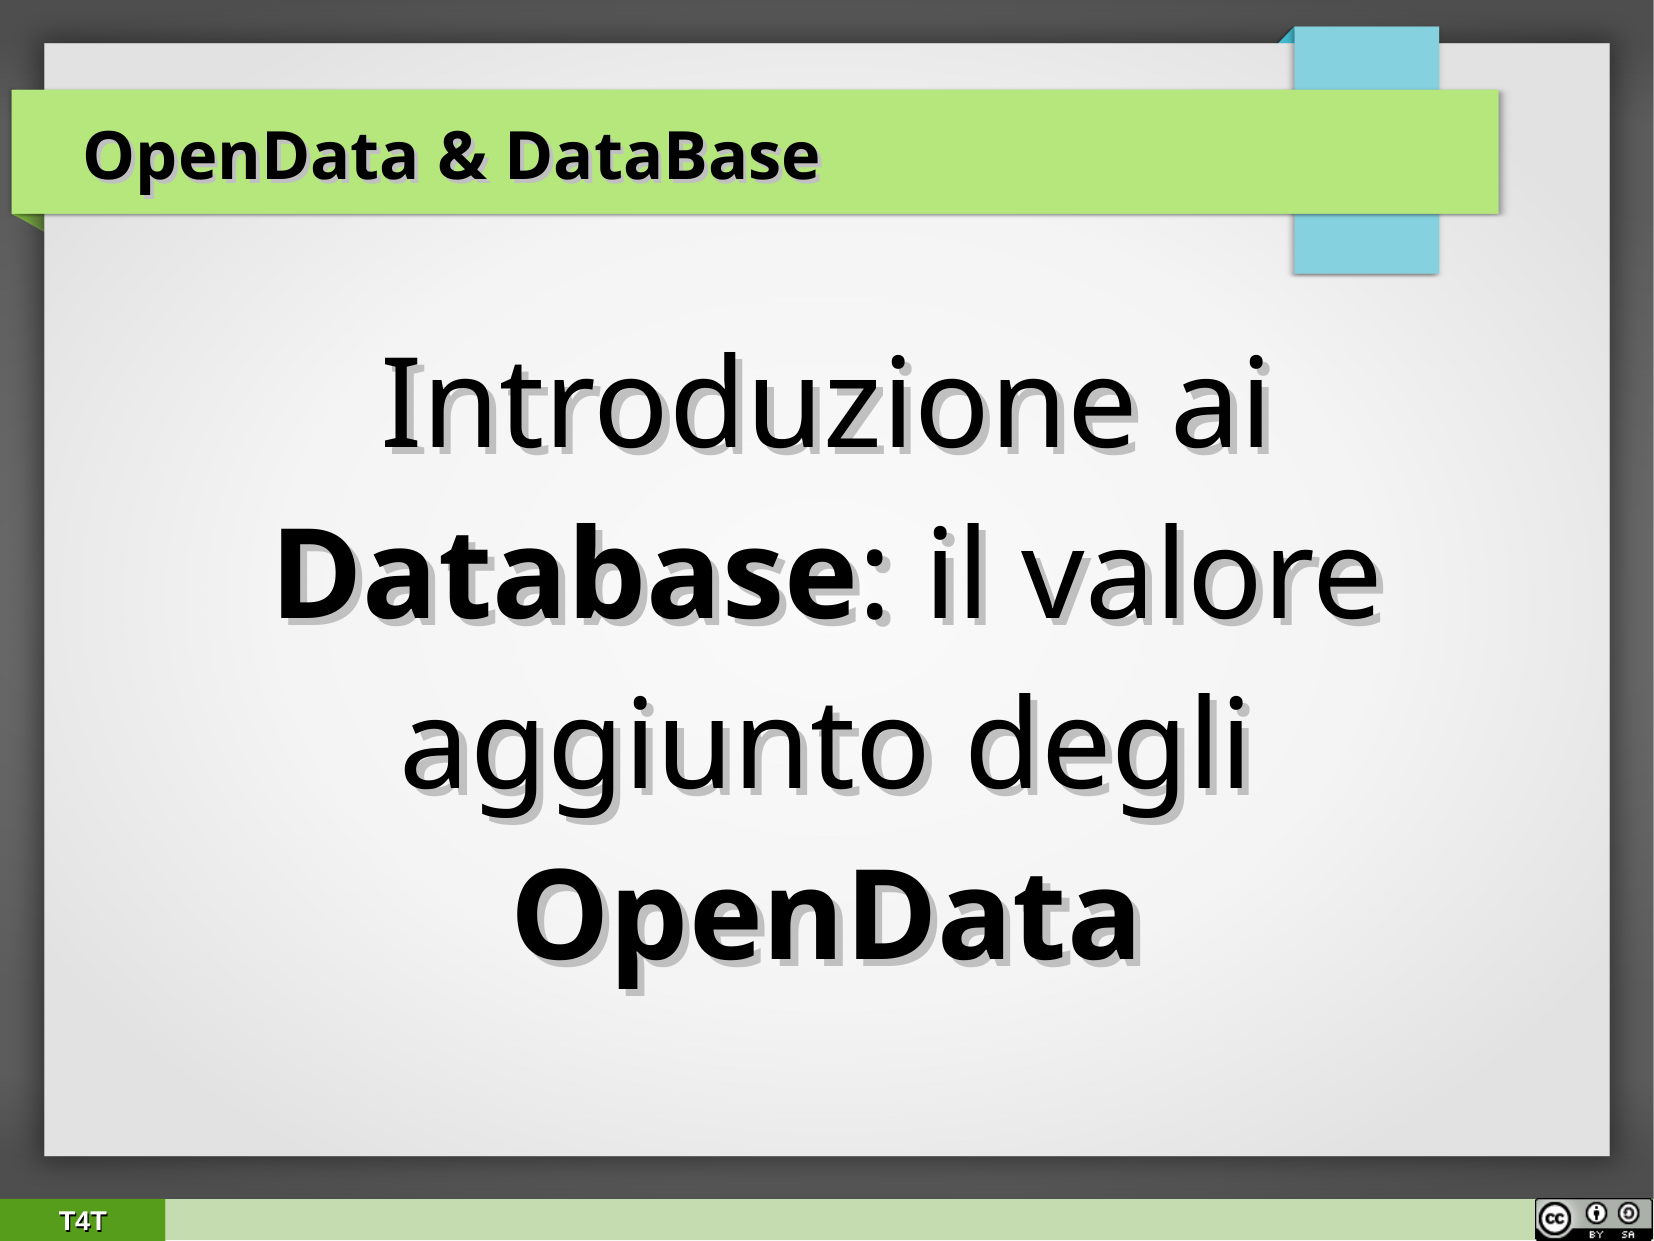

# OpenData & DataBase
Introduzione ai Database: il valore aggiunto degli OpenData